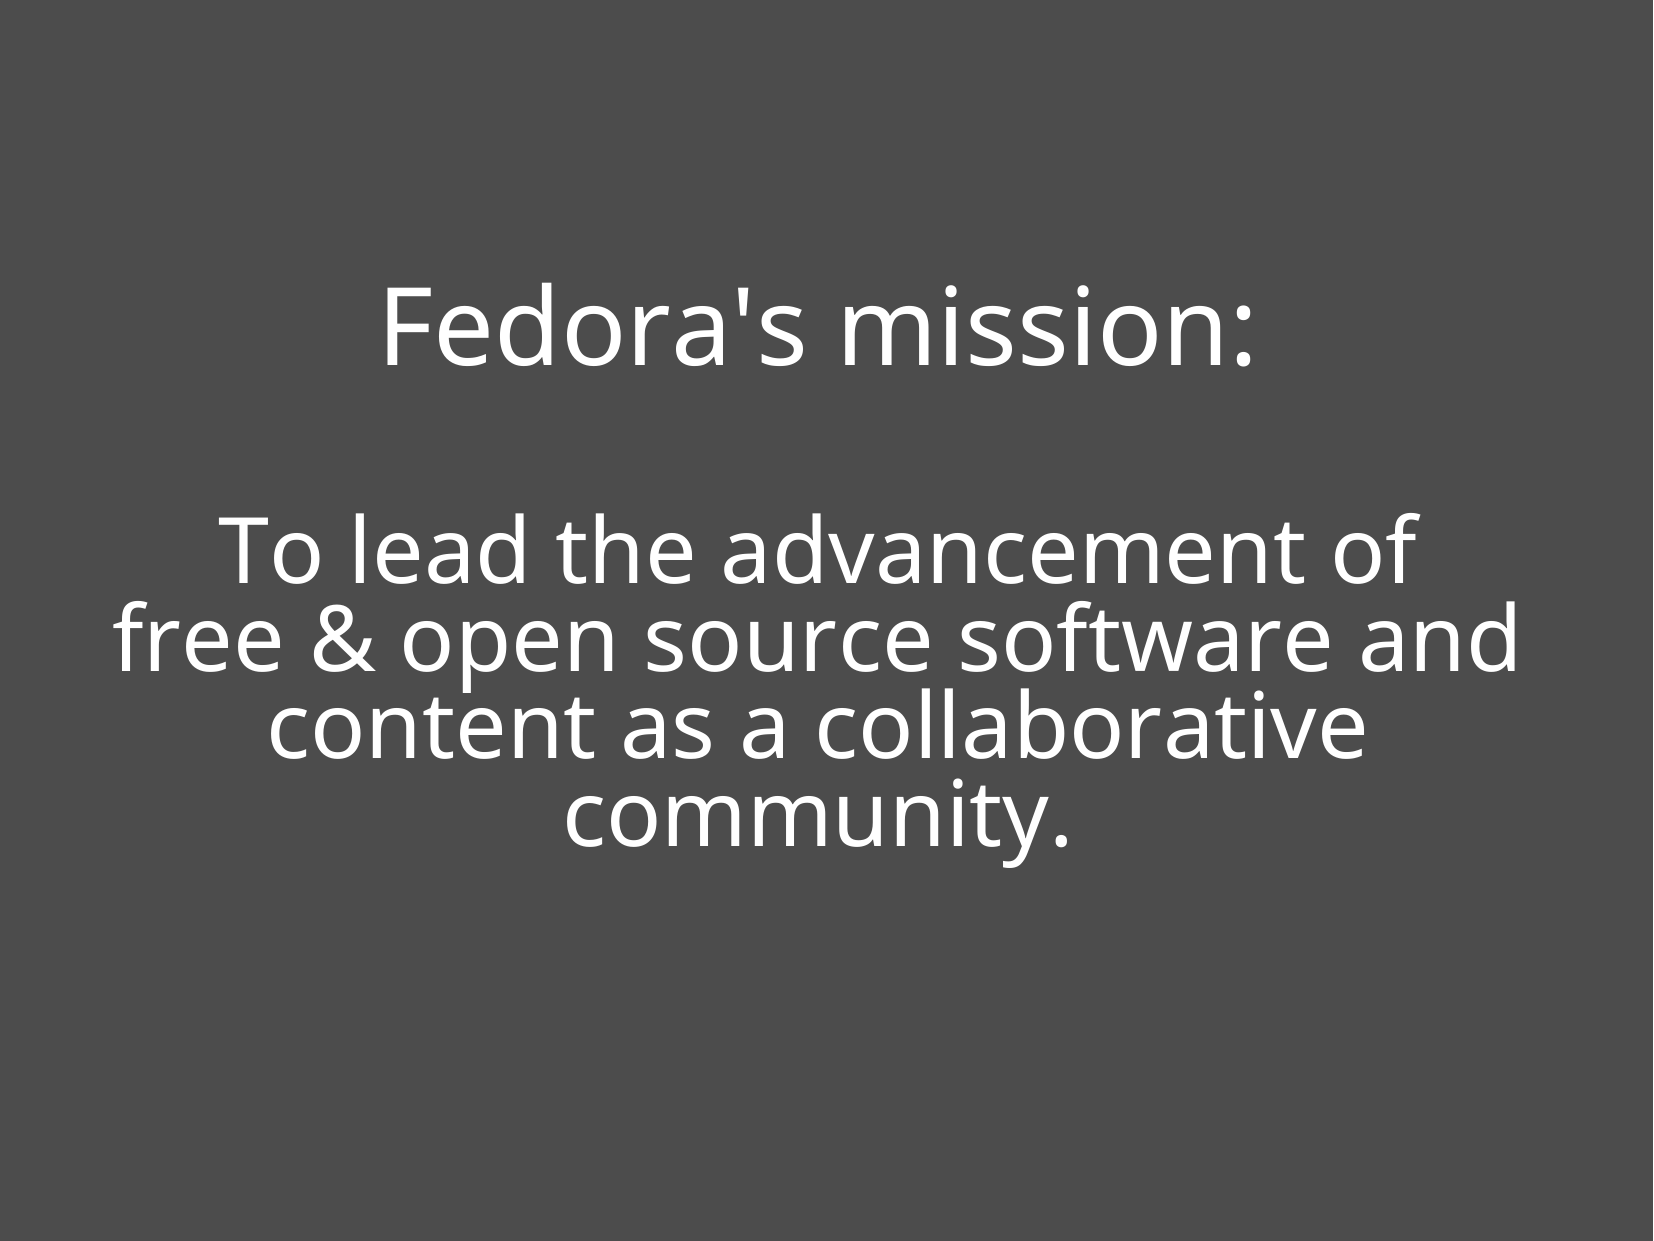

# Fedora's mission:
To lead the advancement of
free & open source software and
content as a collaborative community.